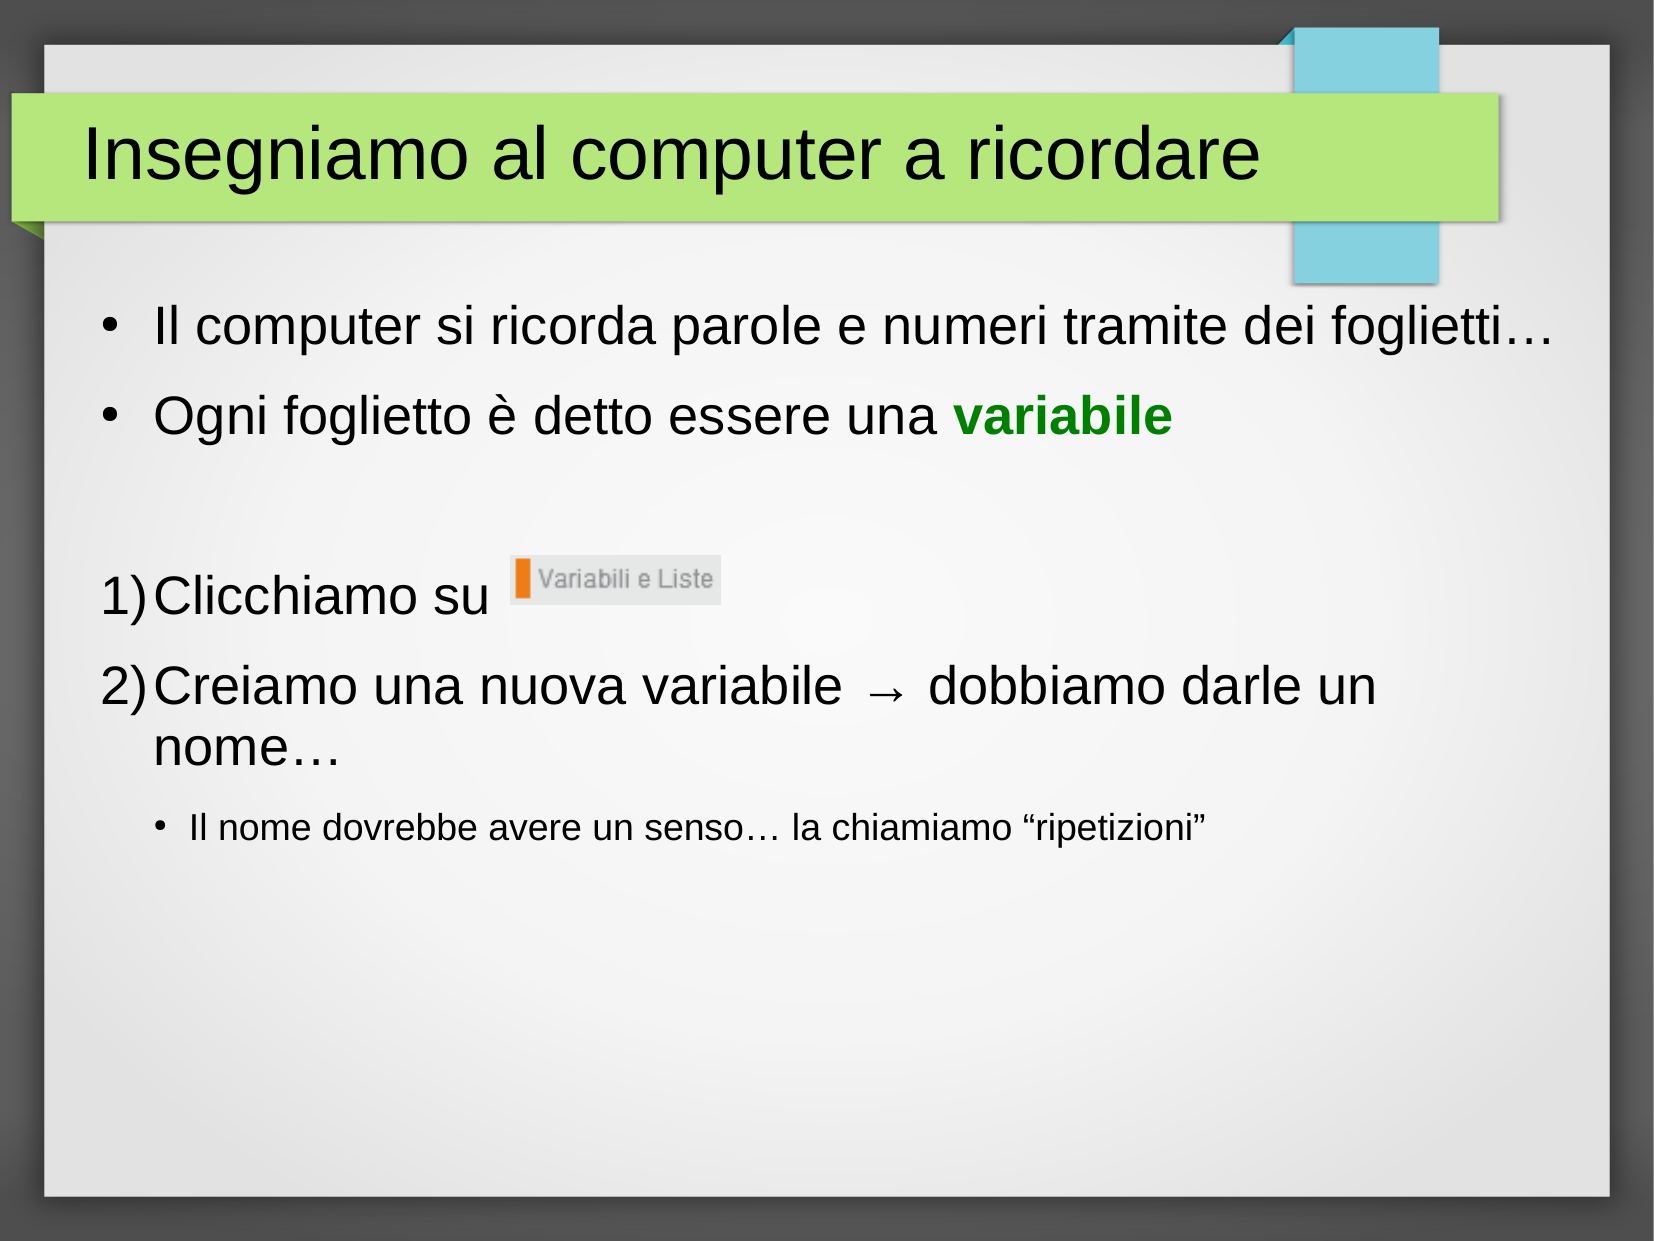

# Insegniamo al computer a ricordare
Il computer si ricorda parole e numeri tramite dei foglietti…
Ogni foglietto è detto essere una variabile
Clicchiamo su
Creiamo una nuova variabile → dobbiamo darle un nome…
Il nome dovrebbe avere un senso… la chiamiamo “ripetizioni”